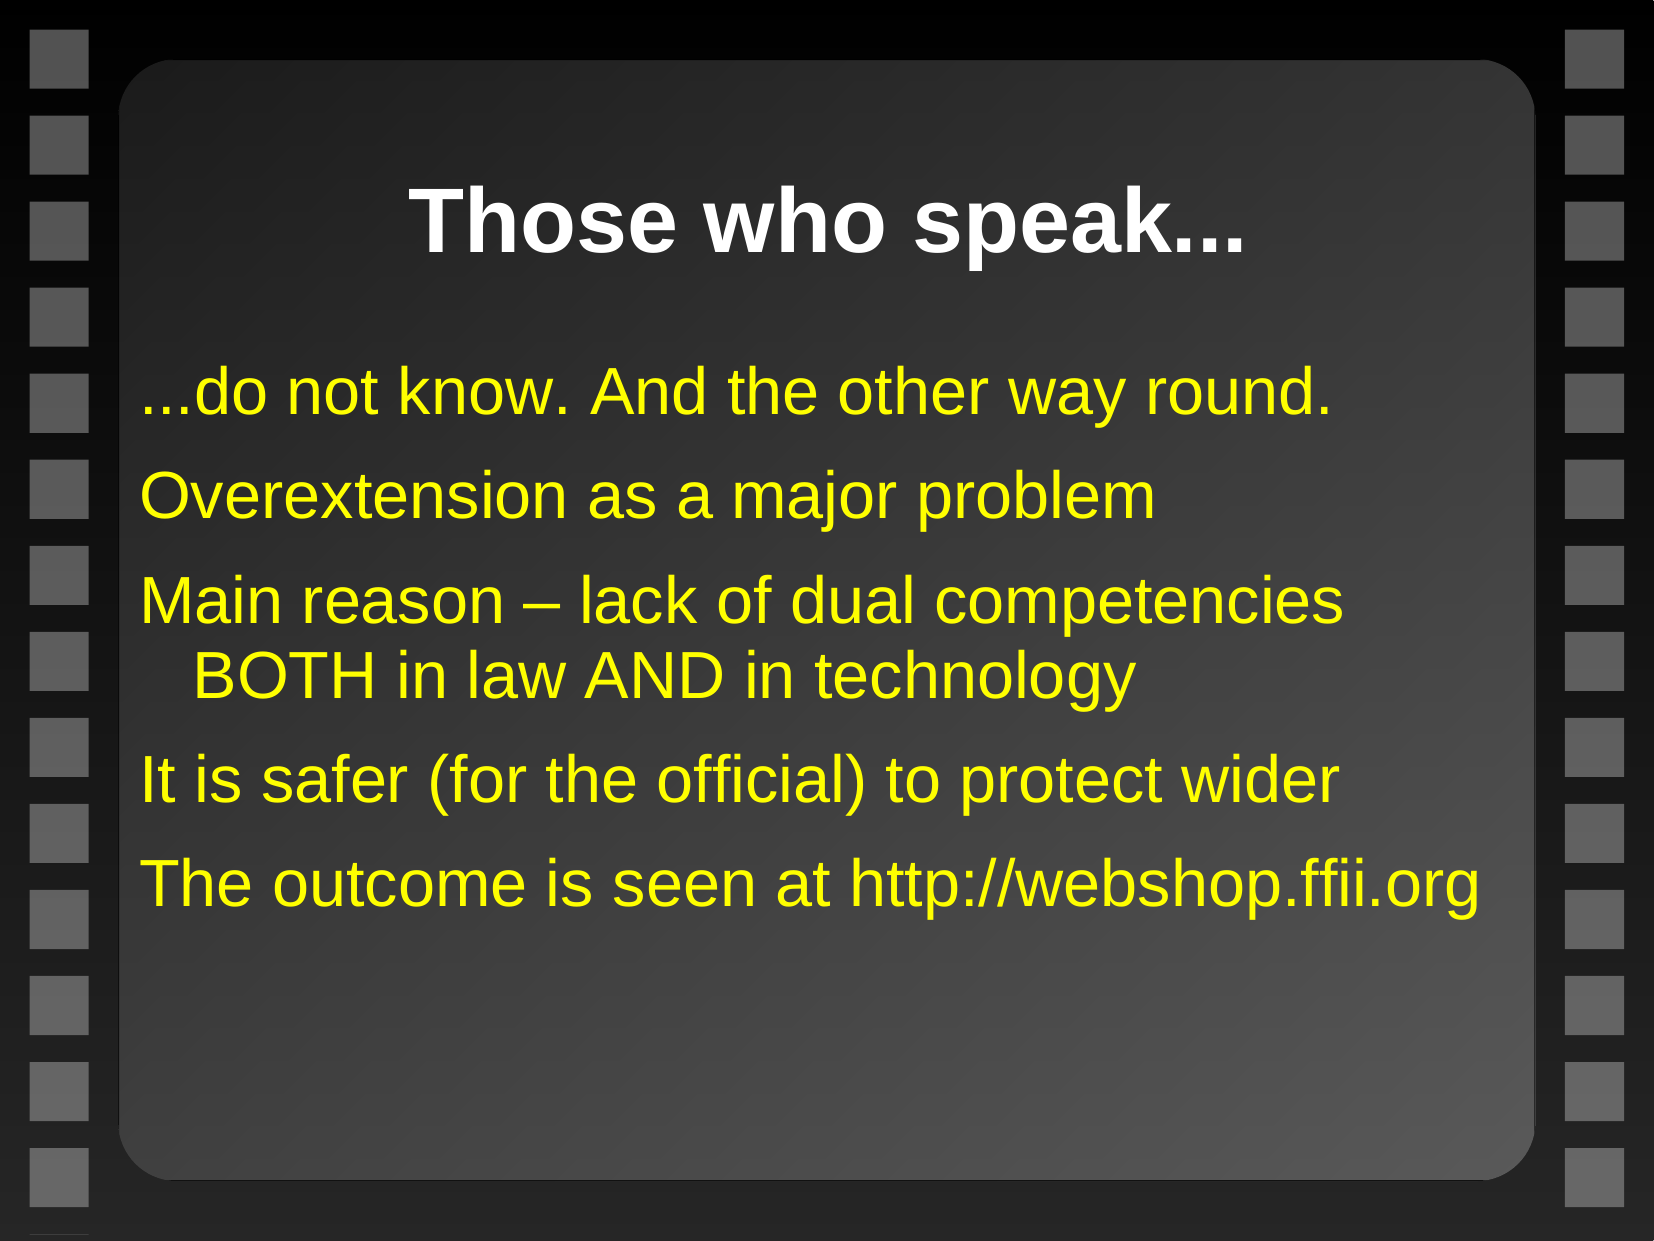

# Those who speak...
...do not know. And the other way round.
Overextension as a major problem
Main reason – lack of dual competencies BOTH in law AND in technology
It is safer (for the official) to protect wider
The outcome is seen at http://webshop.ffii.org